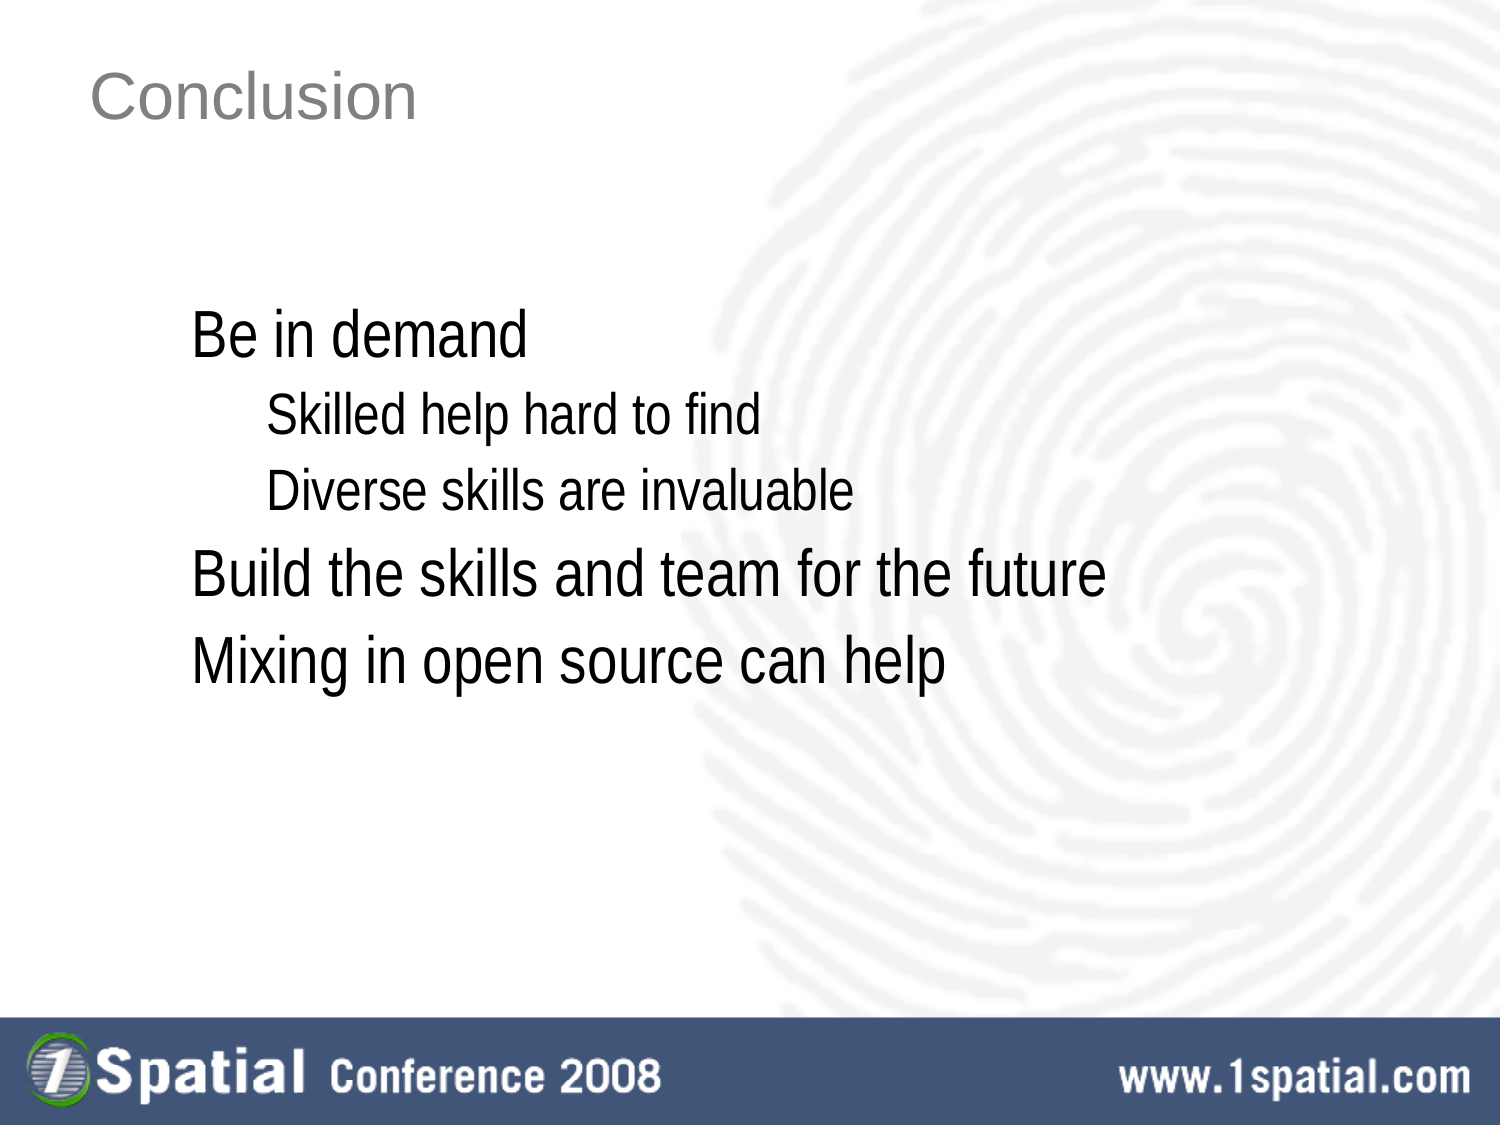

# Conclusion
Be in demand
Skilled help hard to find
Diverse skills are invaluable
Build the skills and team for the future
Mixing in open source can help